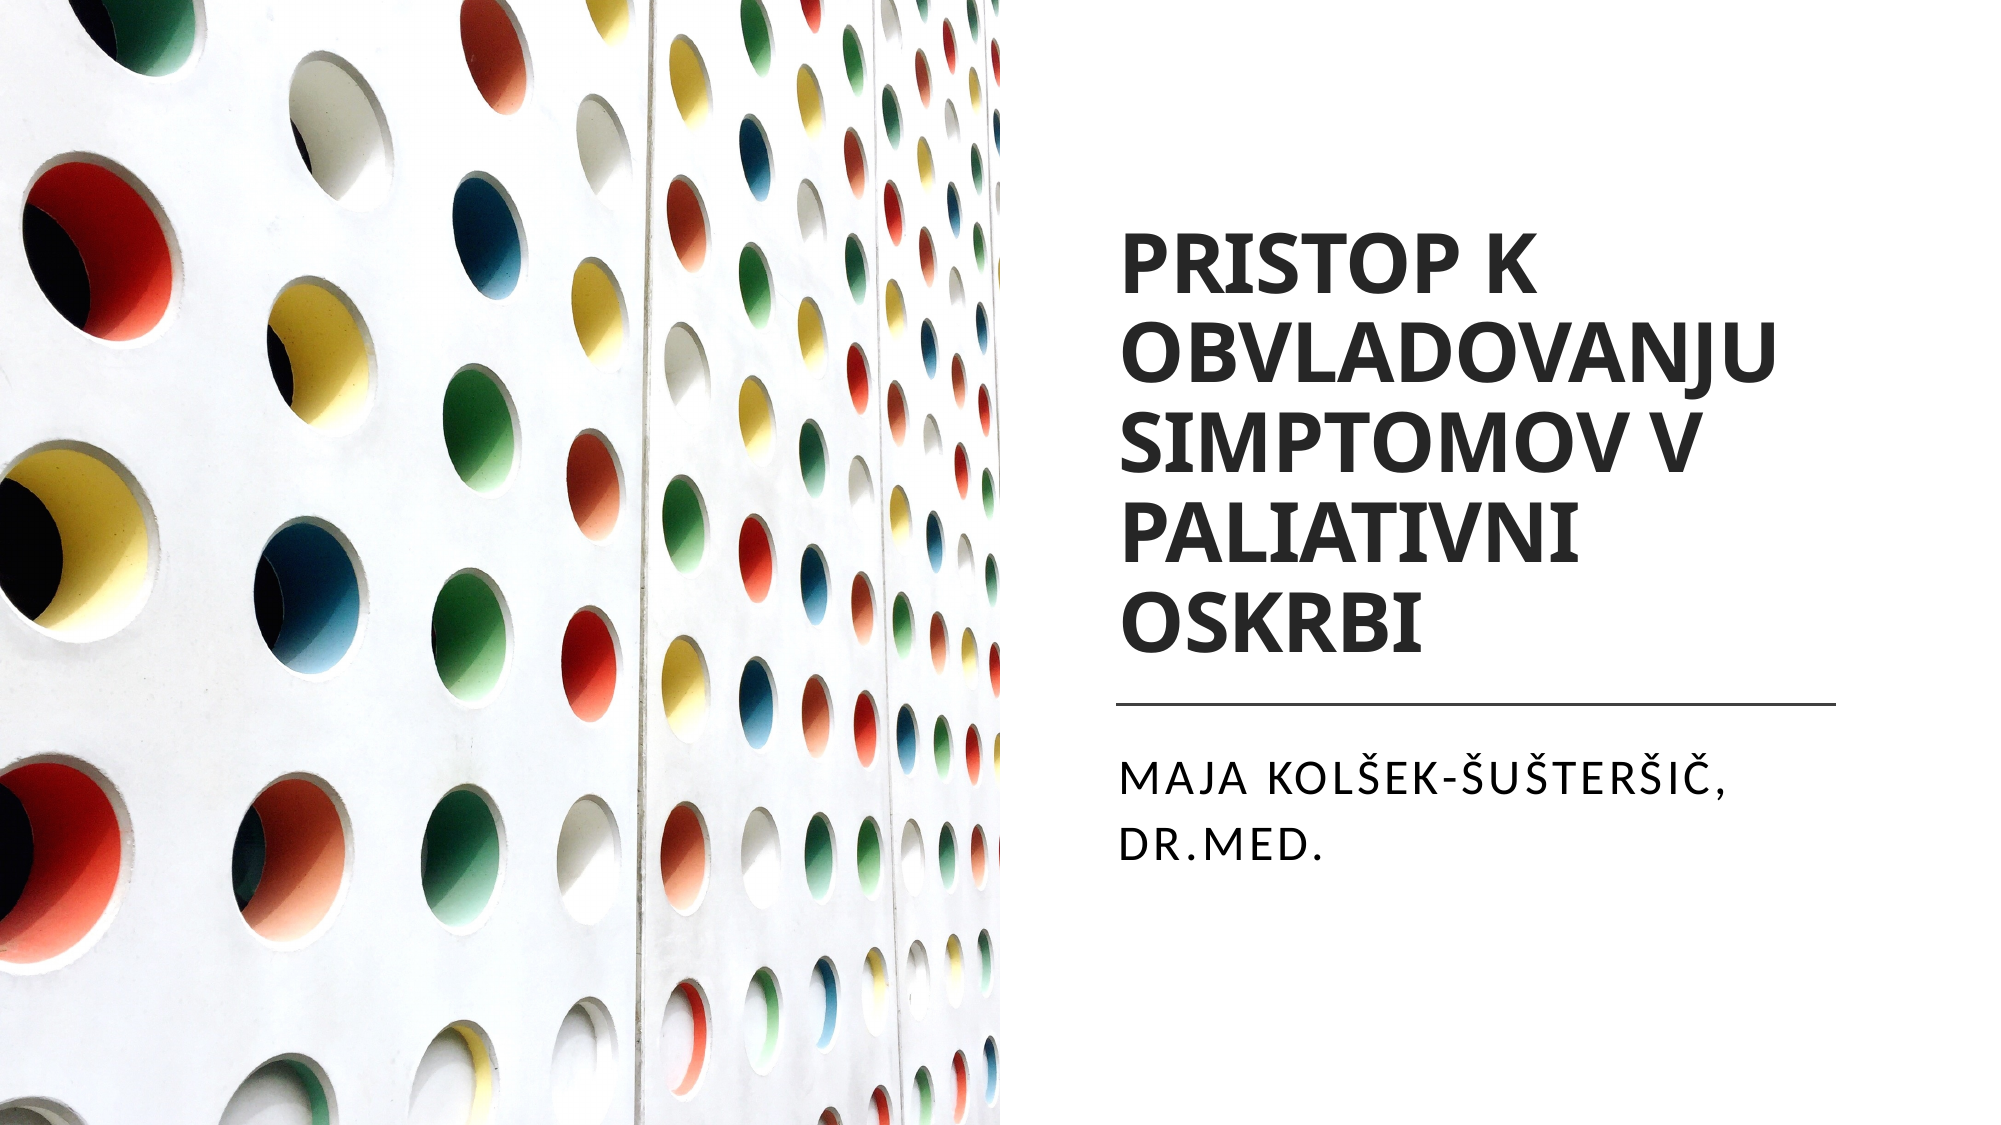

# PRISTOP K OBVLADOVANJU SIMPTOMOV V PALIATIVNI OSKRBI
Maja Kolšek-šušteršič, dr.med.